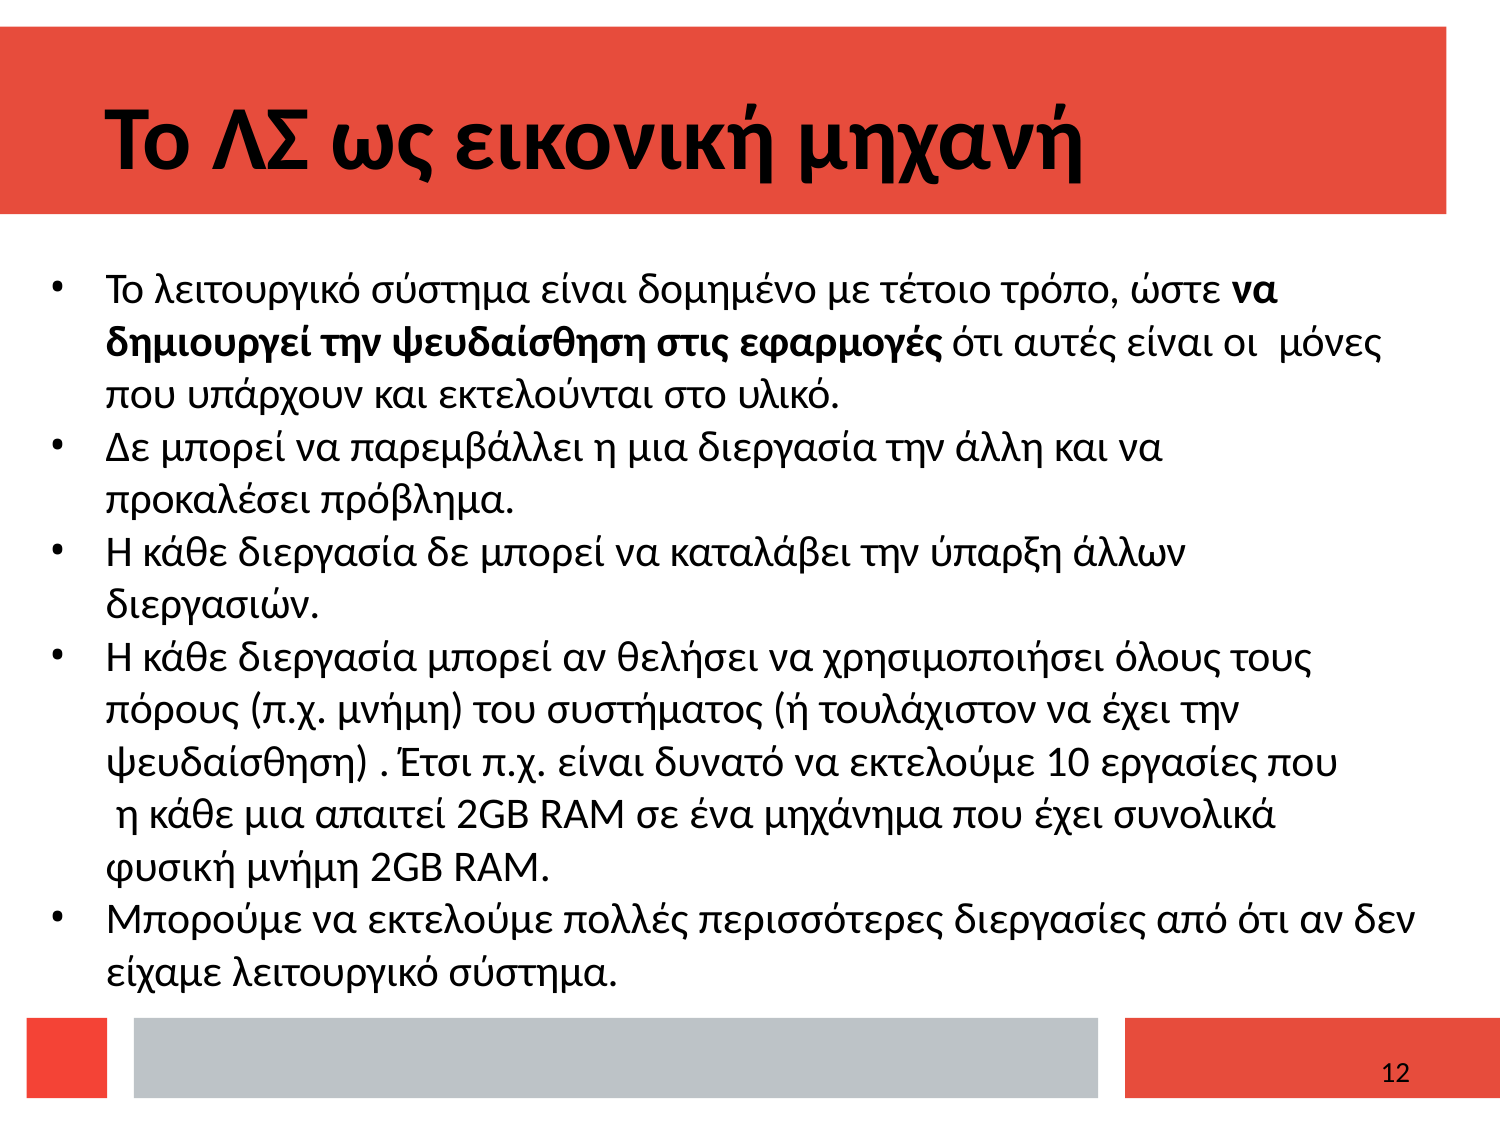

# Το ΛΣ ως εικονική μηχανή
Το λειτουργικό σύστημα είναι δομημένο με τέτοιο τρόπο, ώστε να δημιουργεί την ψευδαίσθηση στις εφαρμογές ότι αυτές είναι οι μόνες που υπάρχουν και εκτελούνται στο υλικό.
Δε μπορεί να παρεμβάλλει η μια διεργασία την άλλη και να προκαλέσει πρόβλημα.
Η κάθε διεργασία δε μπορεί να καταλάβει την ύπαρξη άλλων διεργασιών.
Η κάθε διεργασία μπορεί αν θελήσει να χρησιμοποιήσει όλους τους πόρους (π.χ. μνήμη) του συστήματος (ή τουλάχιστον να έχει την ψευδαίσθηση) . Έτσι π.χ. είναι δυνατό να εκτελούμε 10 εργασίες που η κάθε μια απαιτεί 2GB RAM σε ένα μηχάνημα που έχει συνολικά φυσική μνήμη 2GB RAM.
Μπορούμε να εκτελούμε πολλές περισσότερες διεργασίες από ότι αν δεν είχαμε λειτουργικό σύστημα.